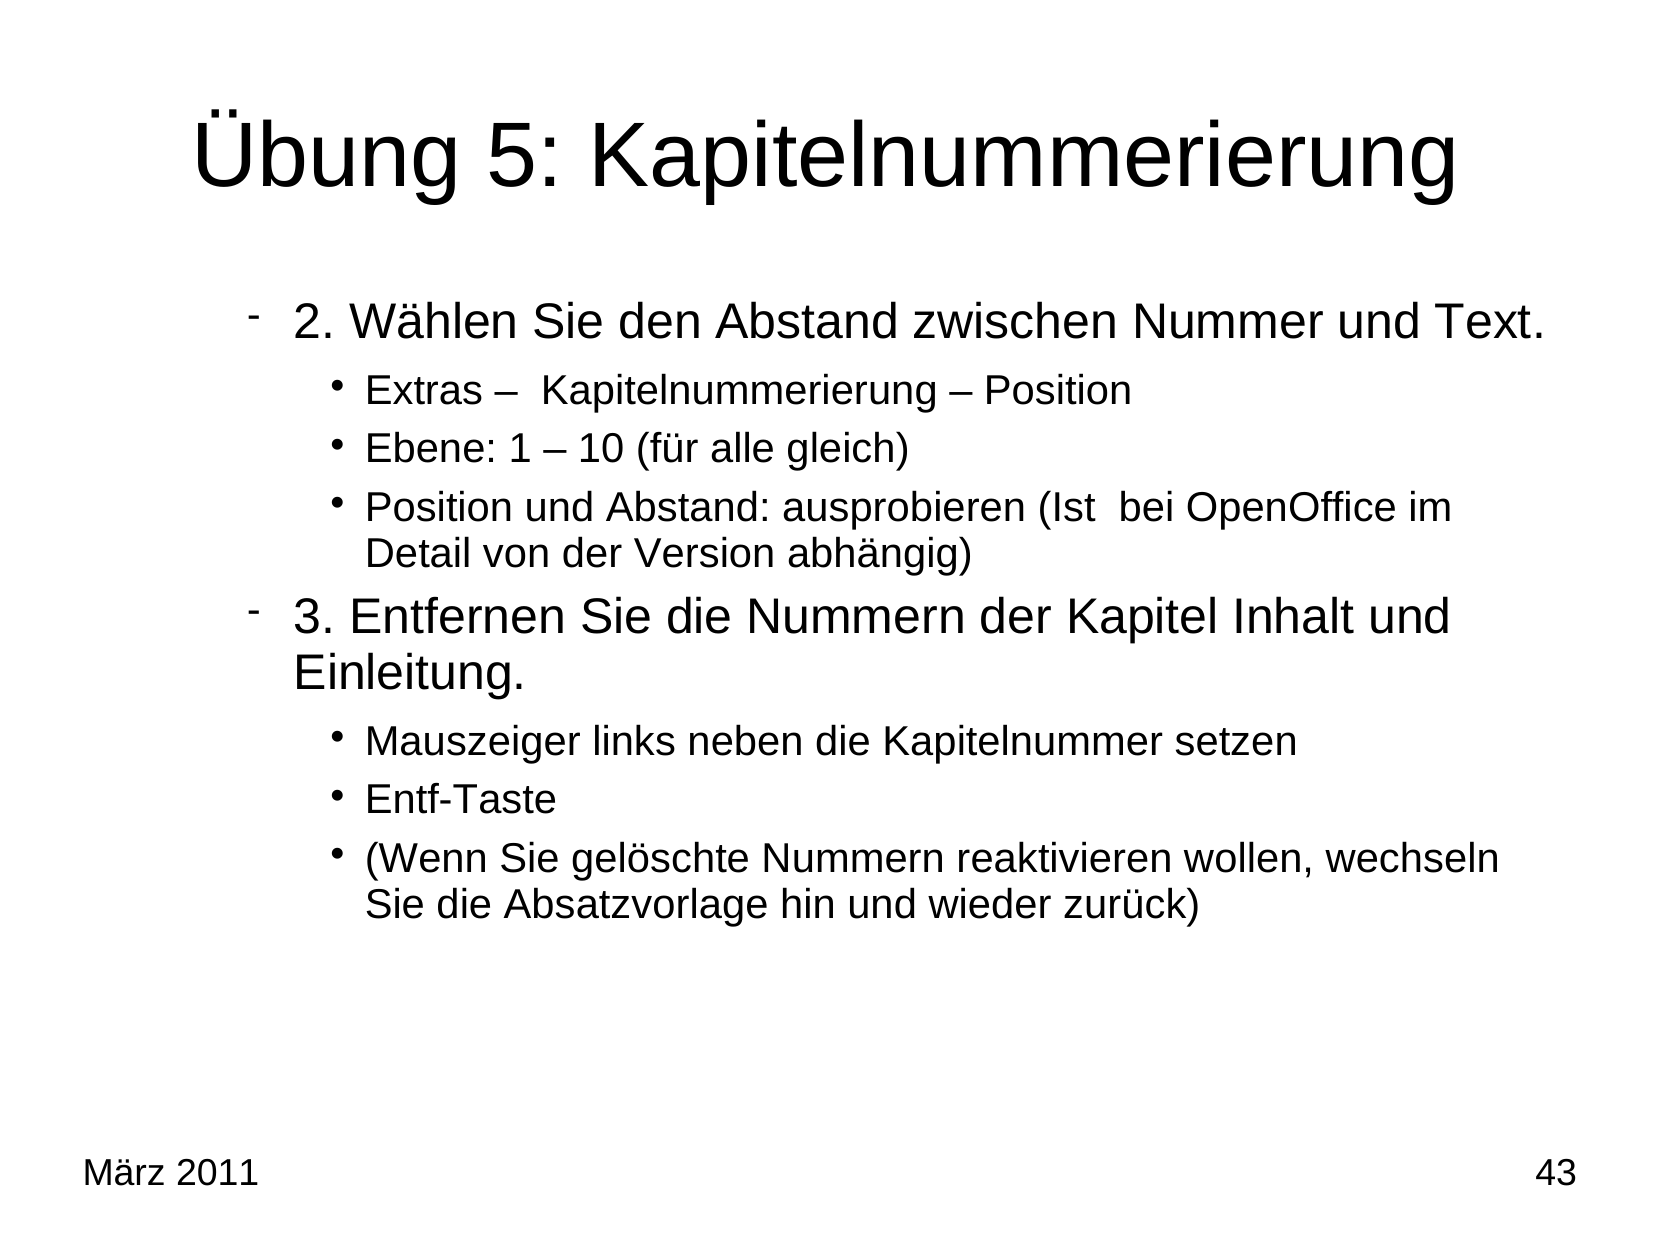

# Übung 5: Kapitelnummerierung
2. Wählen Sie den Abstand zwischen Nummer und Text.
Extras – Kapitelnummerierung – Position
Ebene: 1 – 10 (für alle gleich)
Position und Abstand: ausprobieren (Ist bei OpenOffice im Detail von der Version abhängig)
3. Entfernen Sie die Nummern der Kapitel Inhalt und Einleitung.
Mauszeiger links neben die Kapitelnummer setzen
Entf-Taste
(Wenn Sie gelöschte Nummern reaktivieren wollen, wechseln Sie die Absatzvorlage hin und wieder zurück)
März 2011
43